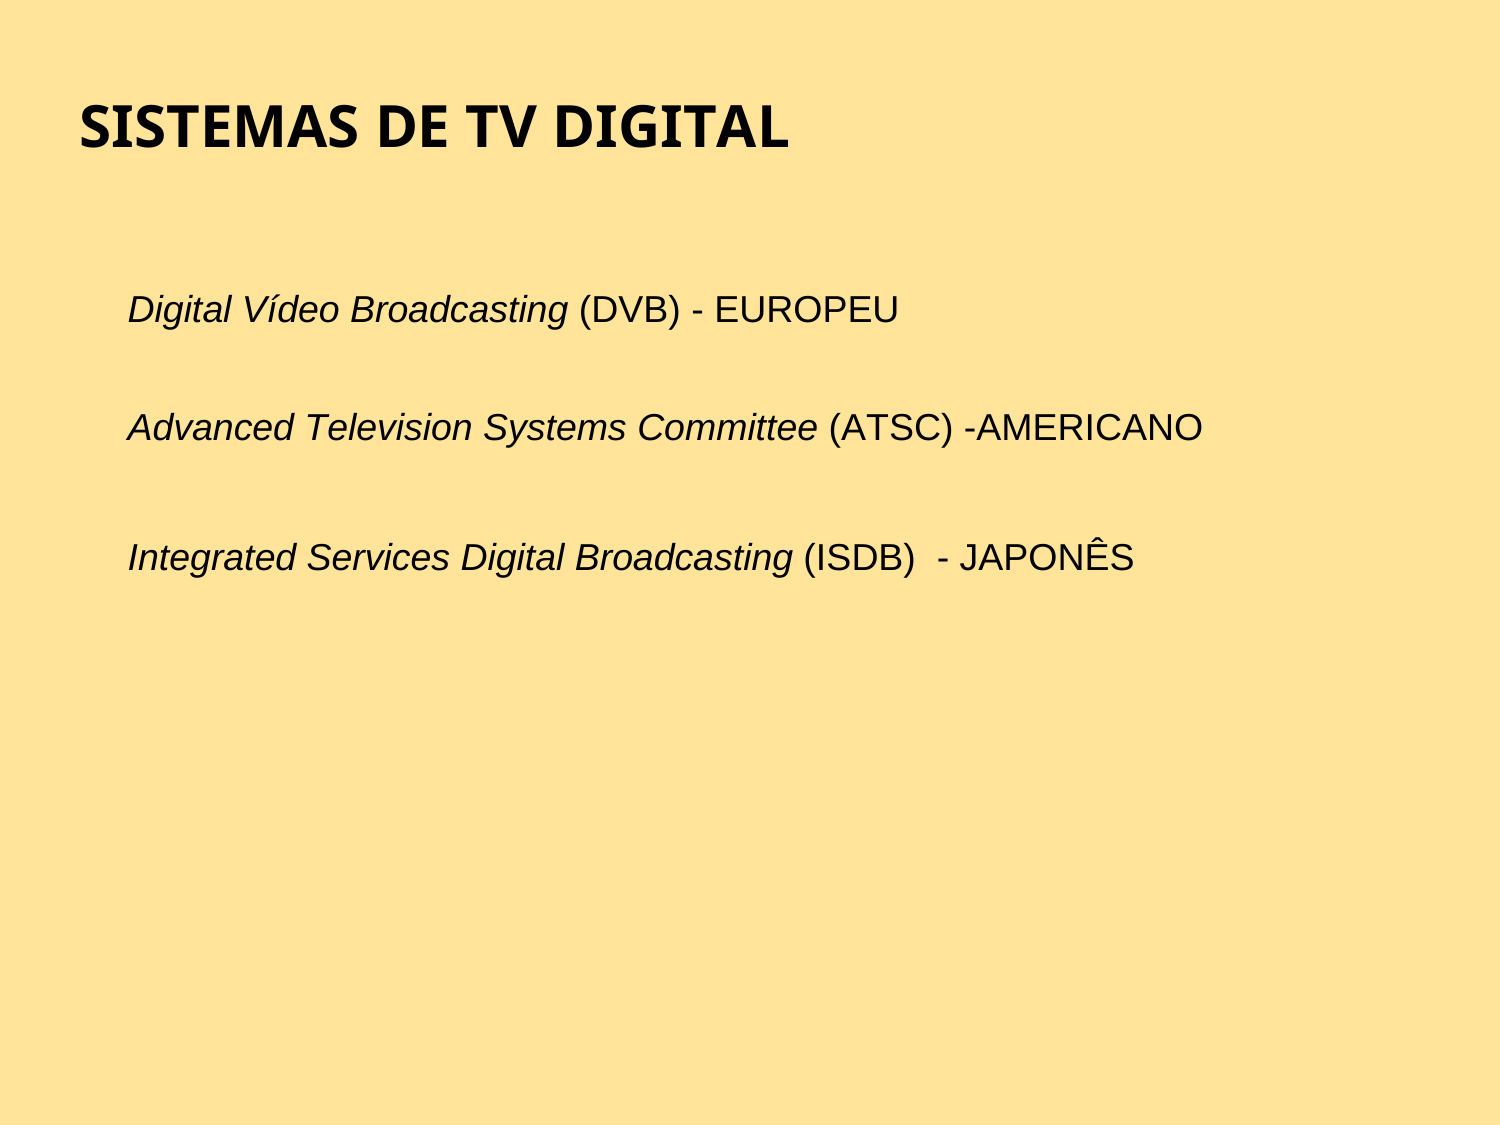

SISTEMAS DE TV DIGITAL
Digital Vídeo Broadcasting (DVB) - EUROPEU
Advanced Television Systems Committee (ATSC) -AMERICANO
Integrated Services Digital Broadcasting (ISDB) - JAPONÊS